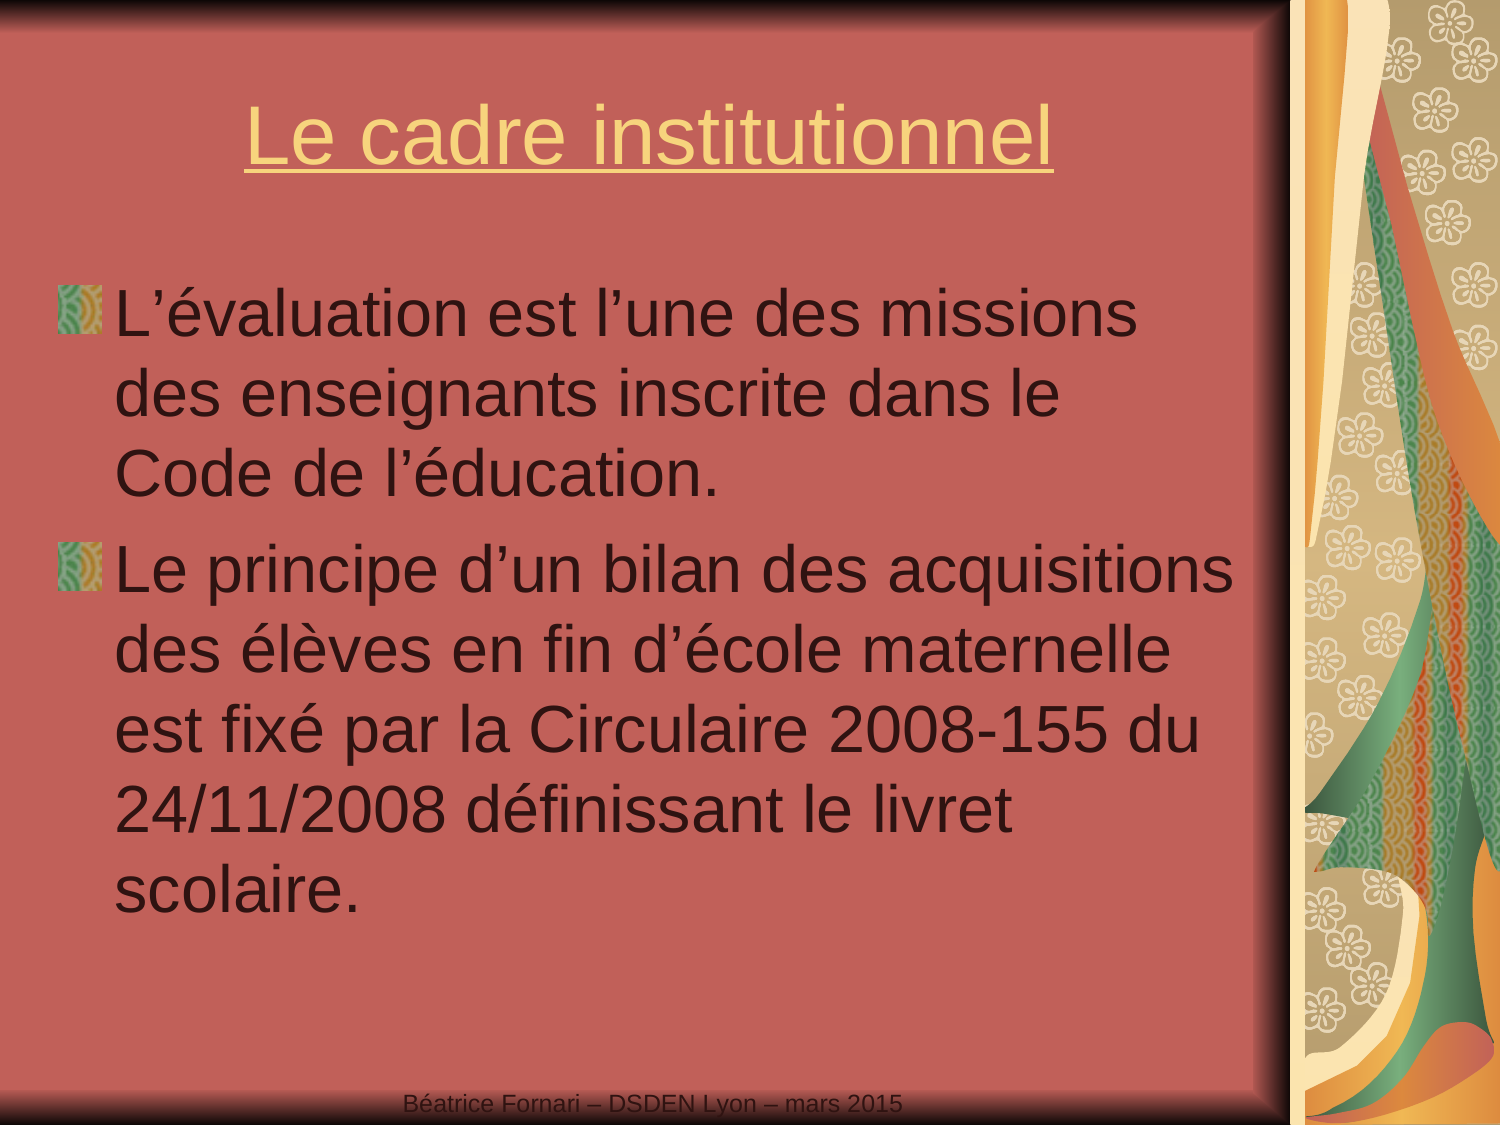

# Le cadre institutionnel
L’évaluation est l’une des missions des enseignants inscrite dans le Code de l’éducation.
Le principe d’un bilan des acquisitions des élèves en fin d’école maternelle est fixé par la Circulaire 2008-155 du 24/11/2008 définissant le livret scolaire.
Béatrice Fornari – DSDEN Lyon – mars 2015